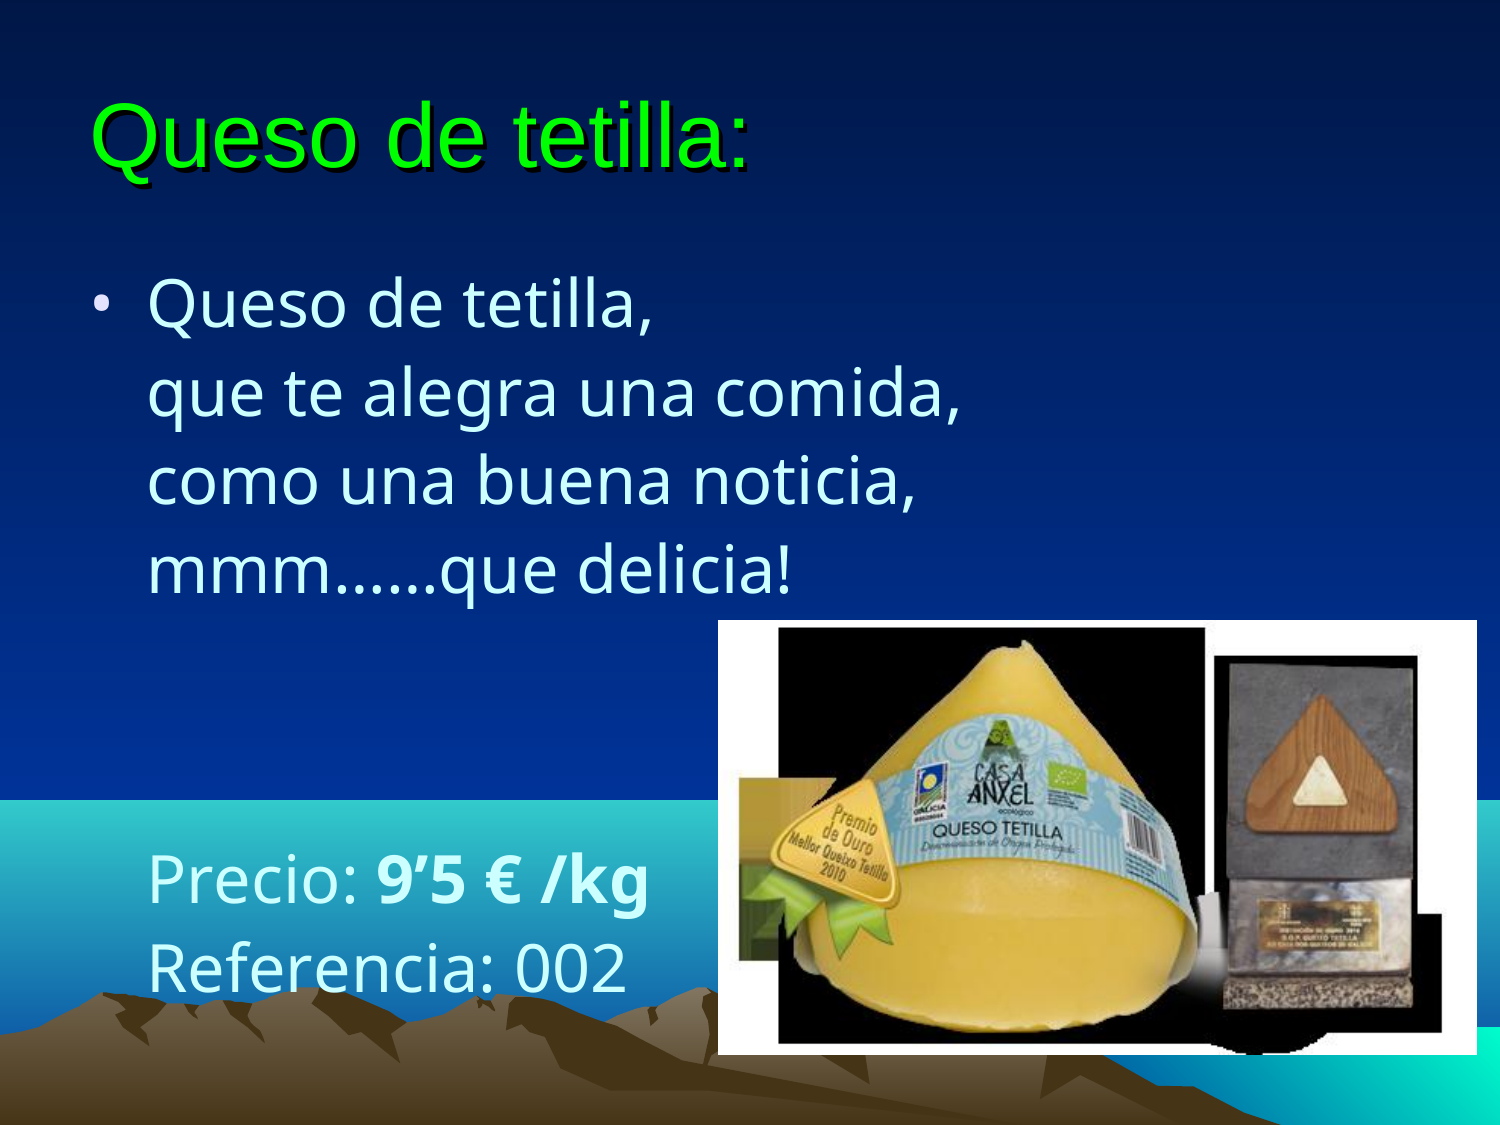

# Queso de tetilla:
Queso de tetilla,
	que te alegra una comida,
	como una buena noticia,
	mmm……que delicia!
	Precio: 9’5 € /kg
	Referencia: 002